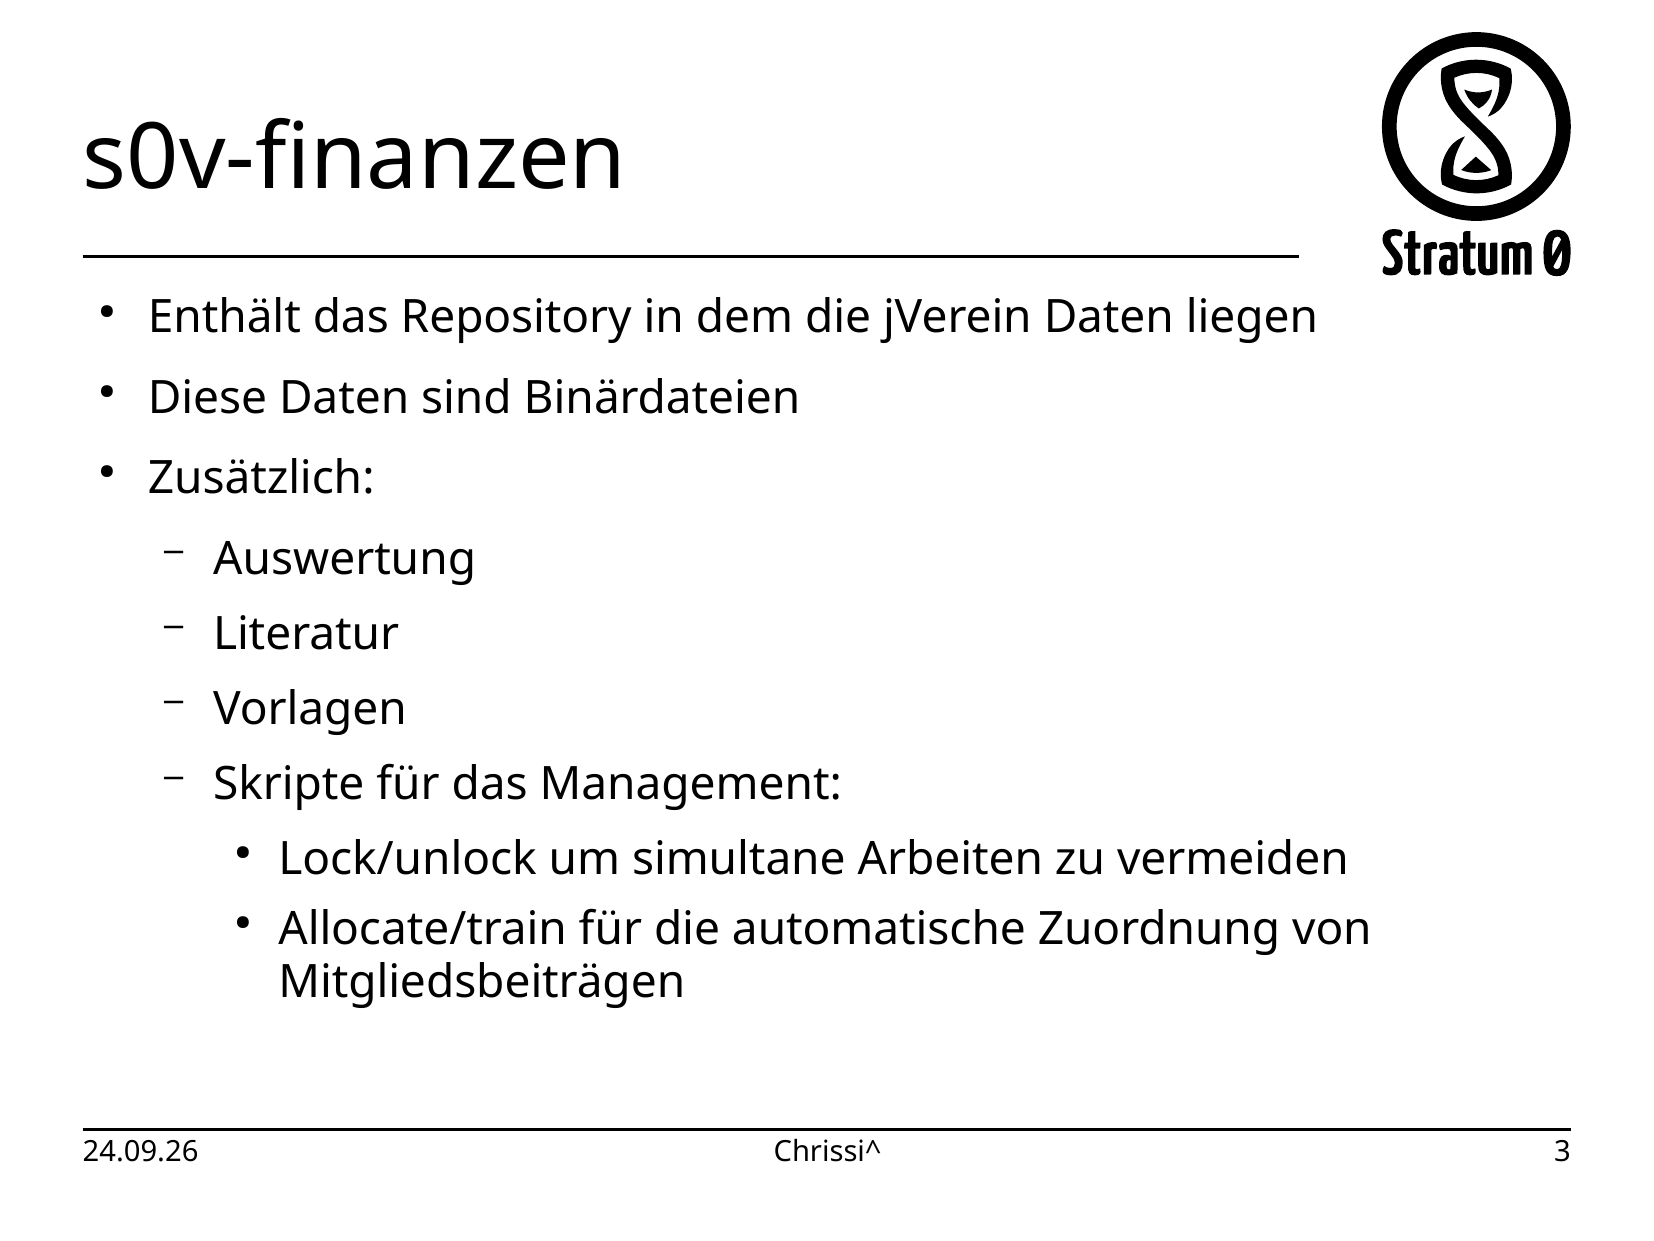

# s0v-finanzen
Enthält das Repository in dem die jVerein Daten liegen
Diese Daten sind Binärdateien
Zusätzlich:
Auswertung
Literatur
Vorlagen
Skripte für das Management:
Lock/unlock um simultane Arbeiten zu vermeiden
Allocate/train für die automatische Zuordnung von Mitgliedsbeiträgen
Chrissi^
3